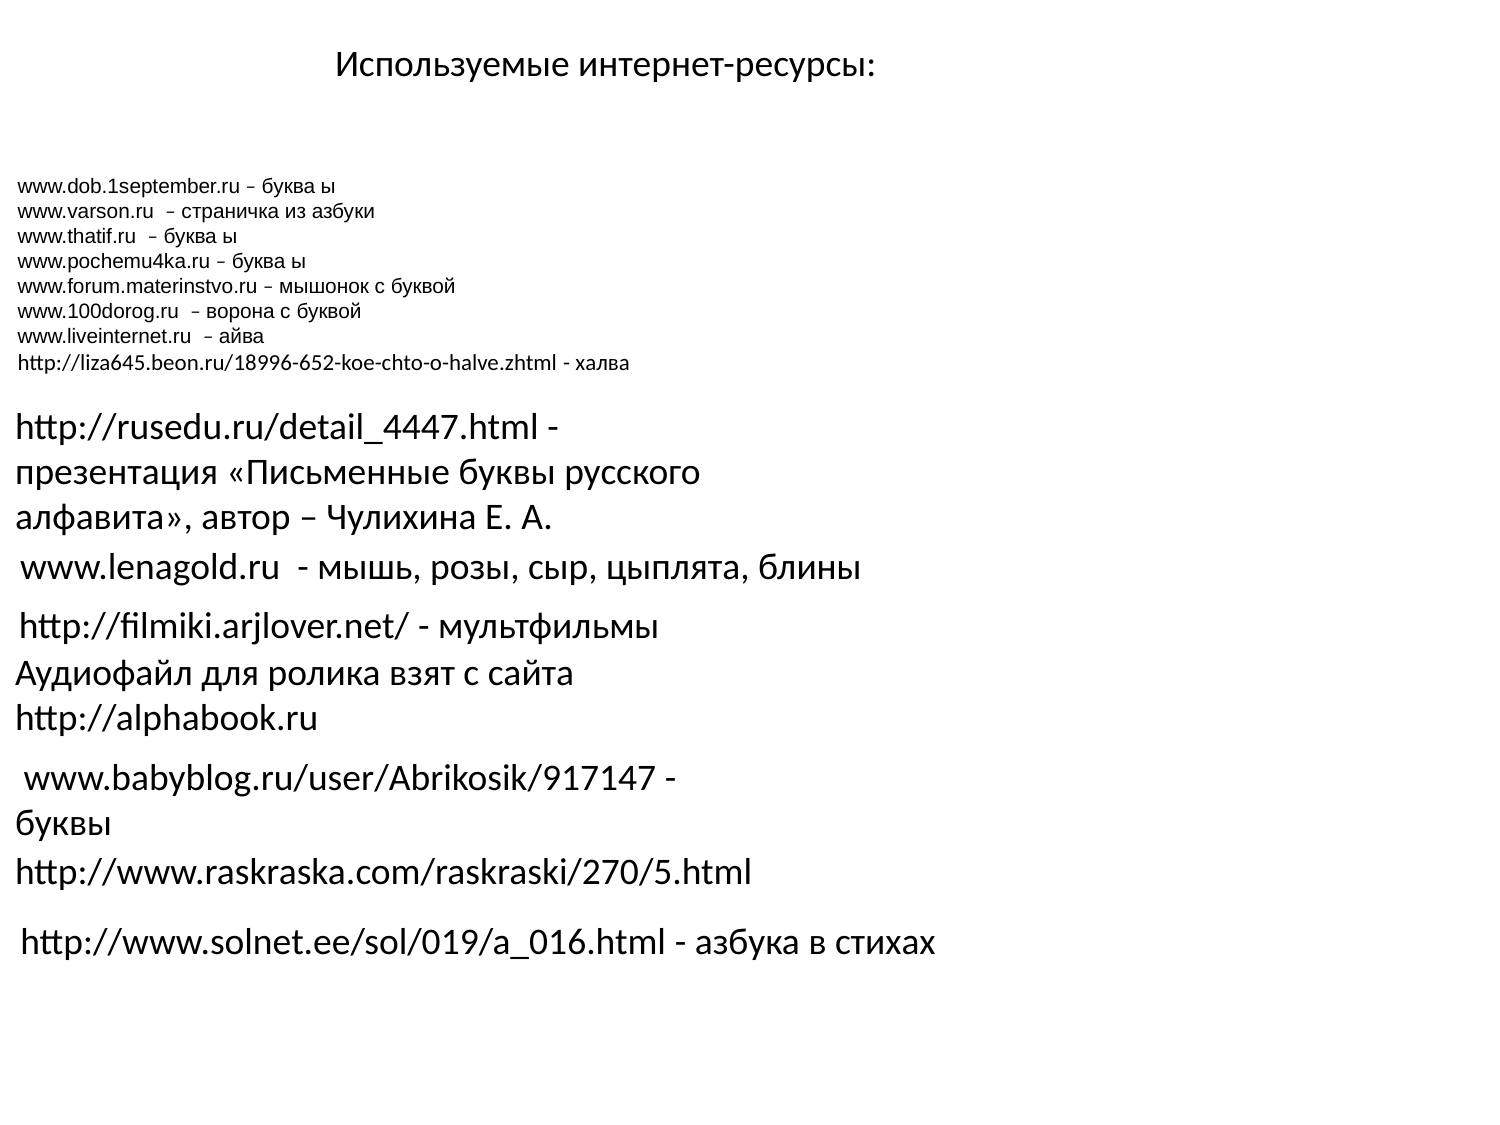

Используемые интернет-ресурсы:
www.dob.1september.ru – буква ы
www.varson.ru – страничка из азбуки
www.thatif.ru – буква ы
www.pochemu4ka.ru – буква ы
www.forum.materinstvo.ru – мышонок с буквой
www.100dorog.ru – ворона с буквой
www.liveinternet.ru – айва
http://liza645.beon.ru/18996-652-koe-chto-o-halve.zhtml - халва
http://rusedu.ru/detail_4447.html - презентация «Письменные буквы русского алфавита», автор – Чулихина Е. А.
www.lenagold.ru - мышь, розы, сыр, цыплята, блины
http://filmiki.arjlover.net/ - мультфильмы
Аудиофайл для ролика взят с сайта http://alphabook.ru
 www.babyblog.ru/user/Abrikosik/917147 - буквы
http://www.raskraska.com/raskraski/270/5.html
http://www.solnet.ee/sol/019/a_016.html - азбука в стихах